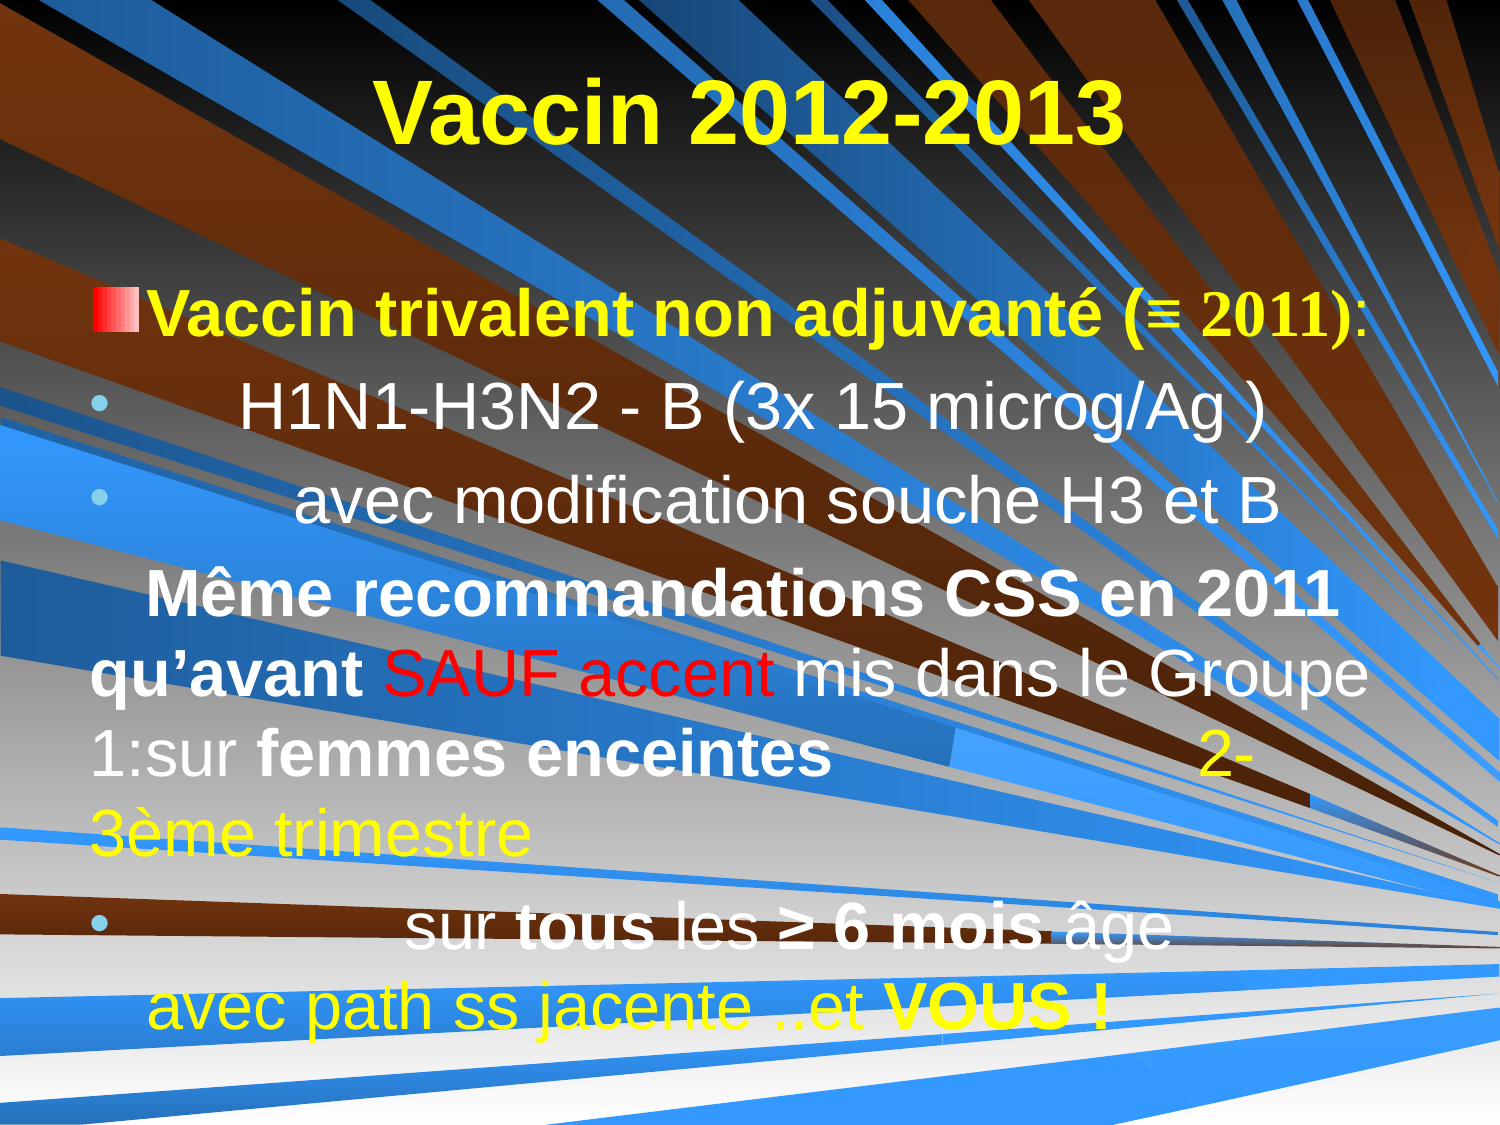

# Vaccin 2012-2013
Vaccin trivalent non adjuvanté (≡ 2011):
 H1N1-H3N2 - B (3x 15 microg/Ag )
 avec modification souche H3 et B
 Même recommandations CSS en 2011 qu’avant SAUF accent mis dans le Groupe 1:sur femmes enceintes 					2-3ème trimestre
 		 sur tous les ≥ 6 mois âge 			avec path ss jacente ..et VOUS !